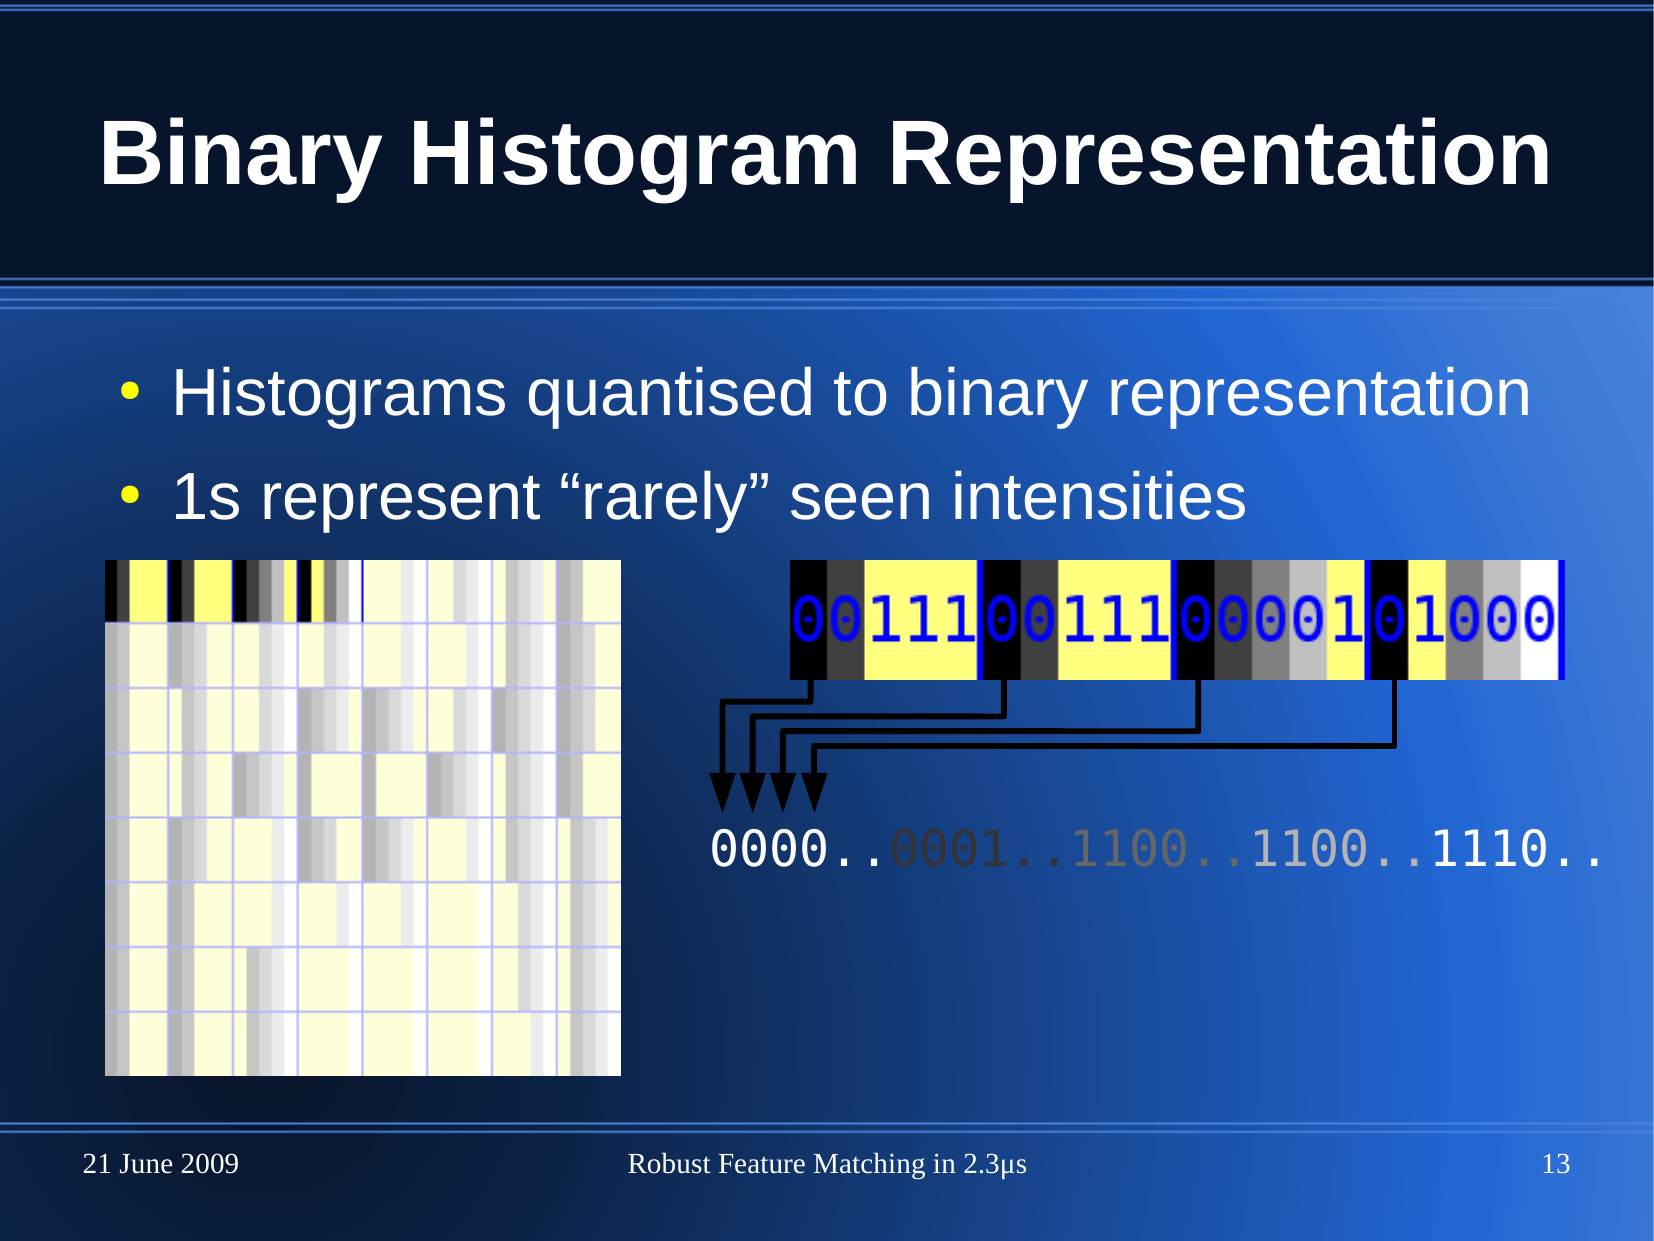

# Binary Histogram Representation
Histograms quantised to binary representation
1s represent “rarely” seen intensities
0000..0001..1100..1100..1110..
21 June 2009
Robust Feature Matching in 2.3μs
13